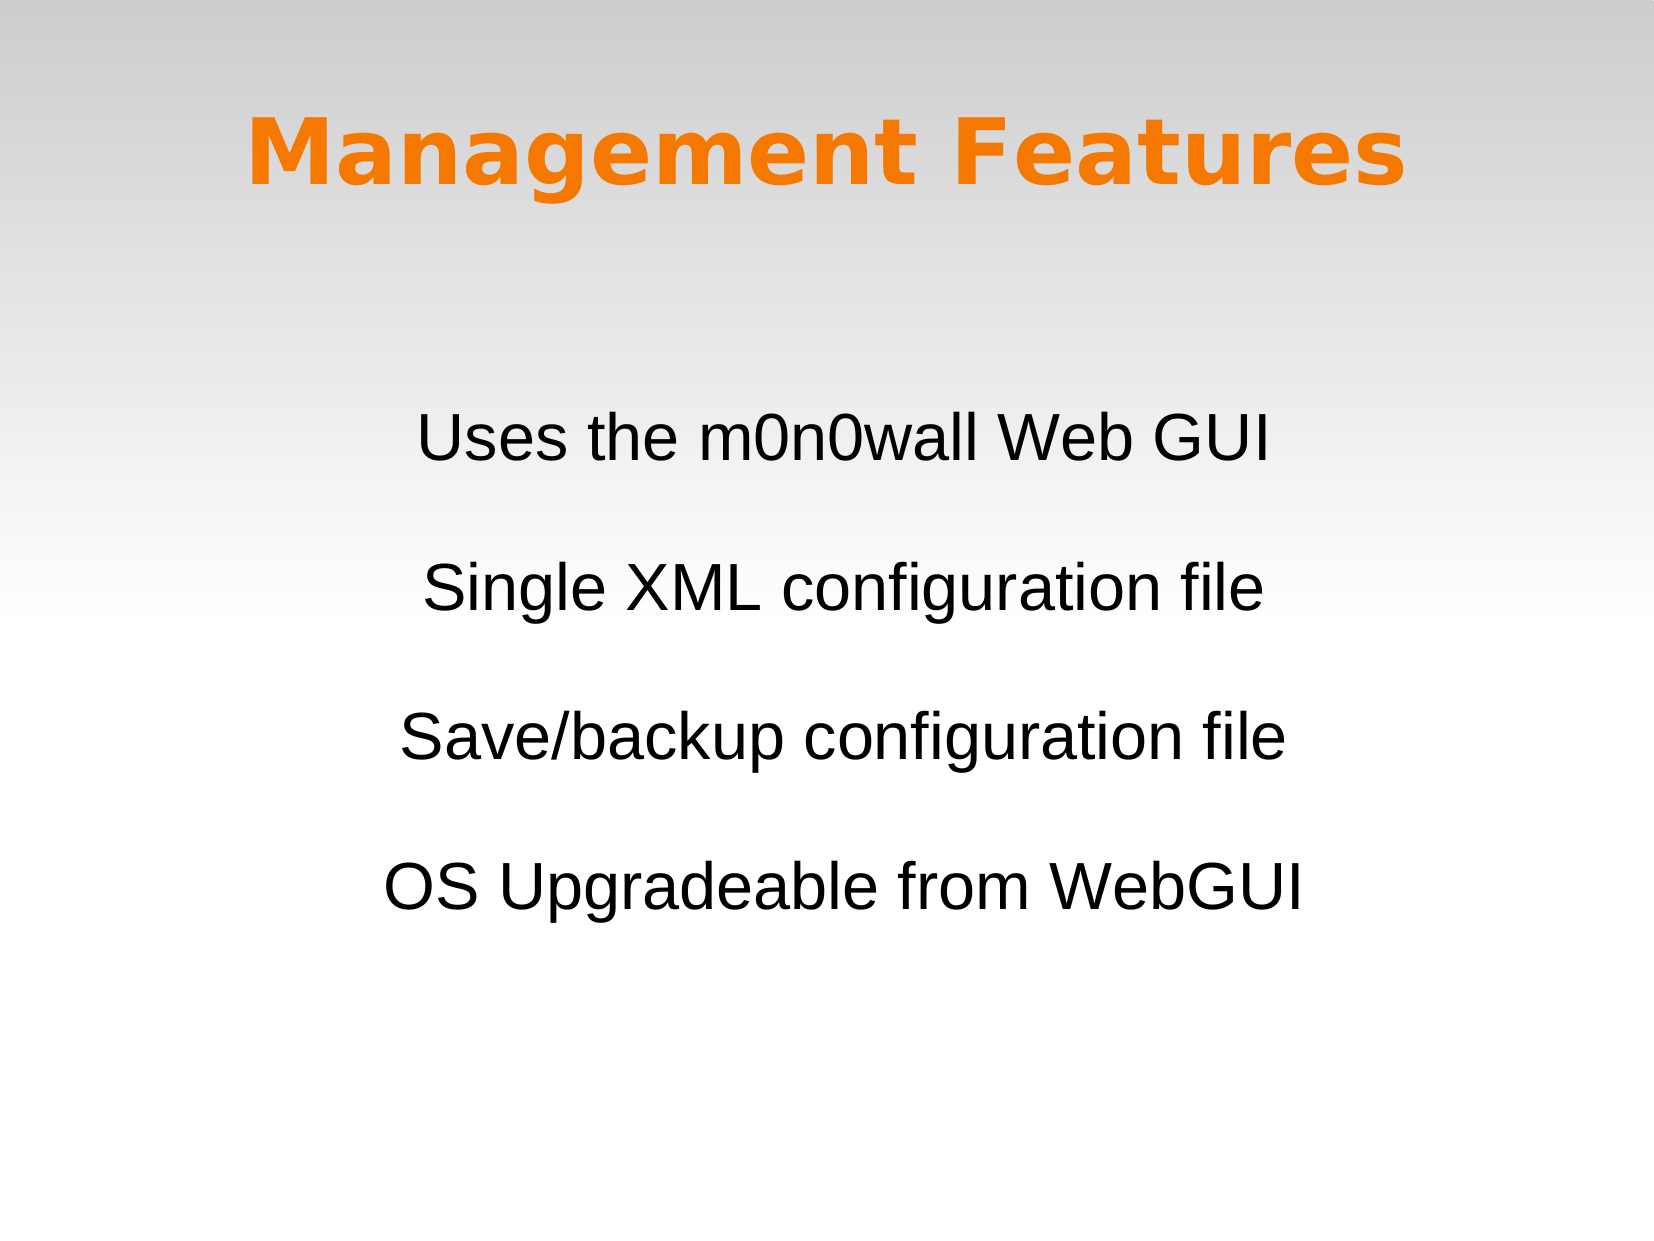

# Management Features
Uses the m0n0wall Web GUI
Single XML configuration file
Save/backup configuration file
OS Upgradeable from WebGUI